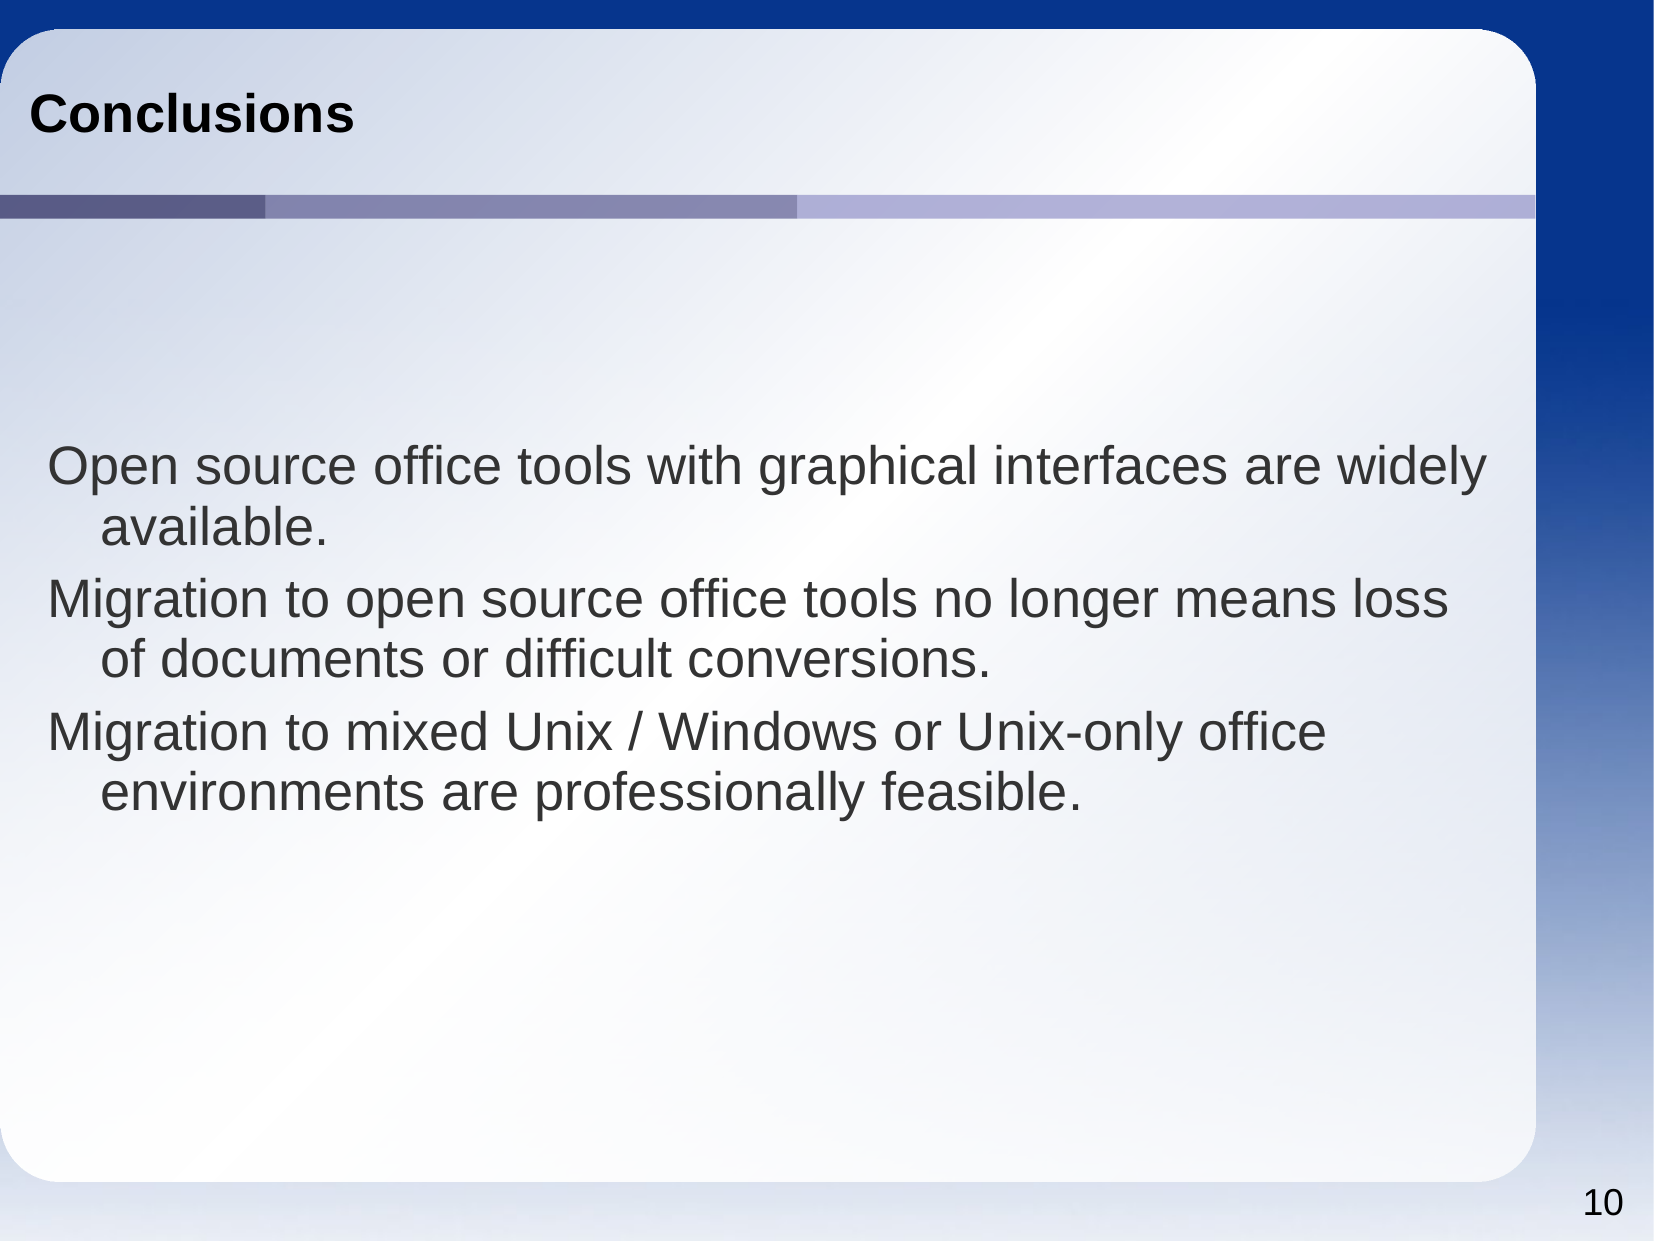

# Conclusions
Open source office tools with graphical interfaces are widely available.
Migration to open source office tools no longer means loss of documents or difficult conversions.
Migration to mixed Unix / Windows or Unix-only office environments are professionally feasible.
10